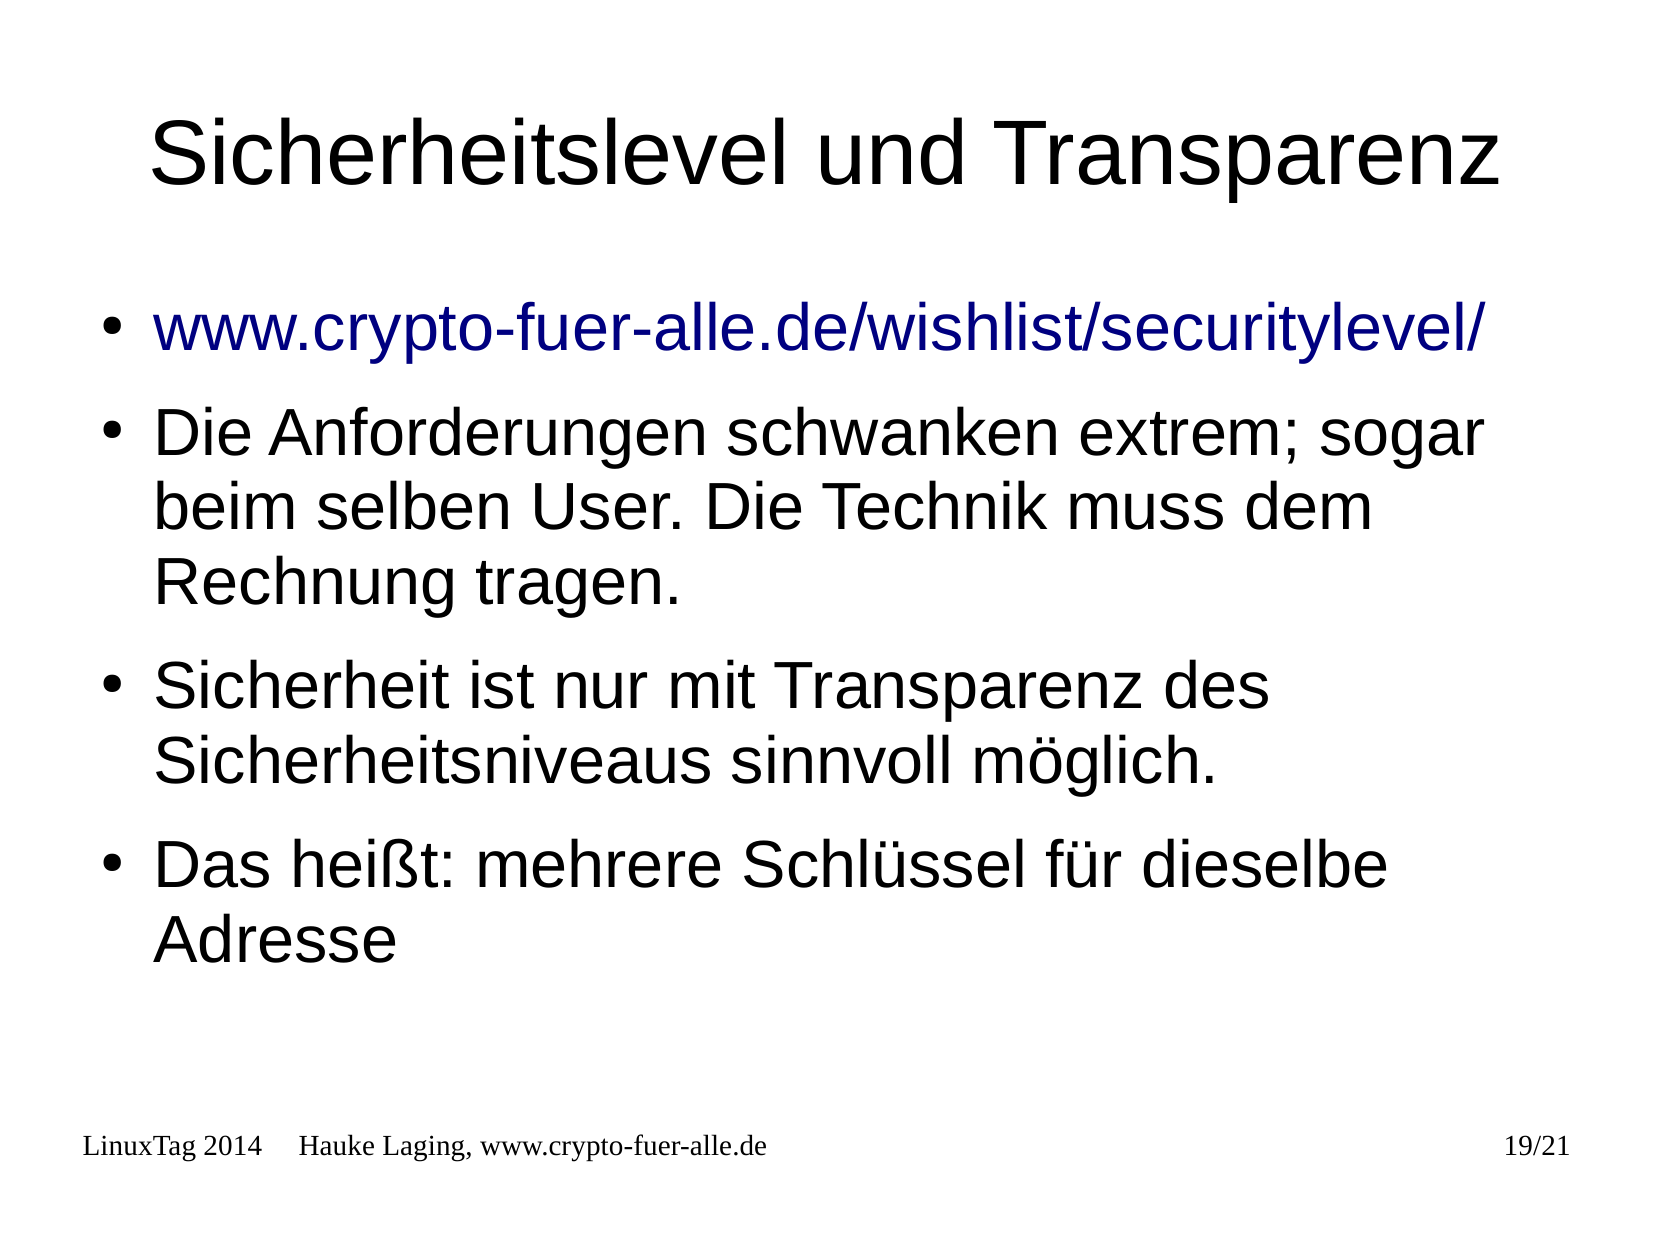

# Sicherheitslevel und Transparenz
www.crypto-fuer-alle.de/wishlist/securitylevel/
Die Anforderungen schwanken extrem; sogar beim selben User. Die Technik muss dem Rechnung tragen.
Sicherheit ist nur mit Transparenz des Sicherheitsniveaus sinnvoll möglich.
Das heißt: mehrere Schlüssel für dieselbe Adresse
19